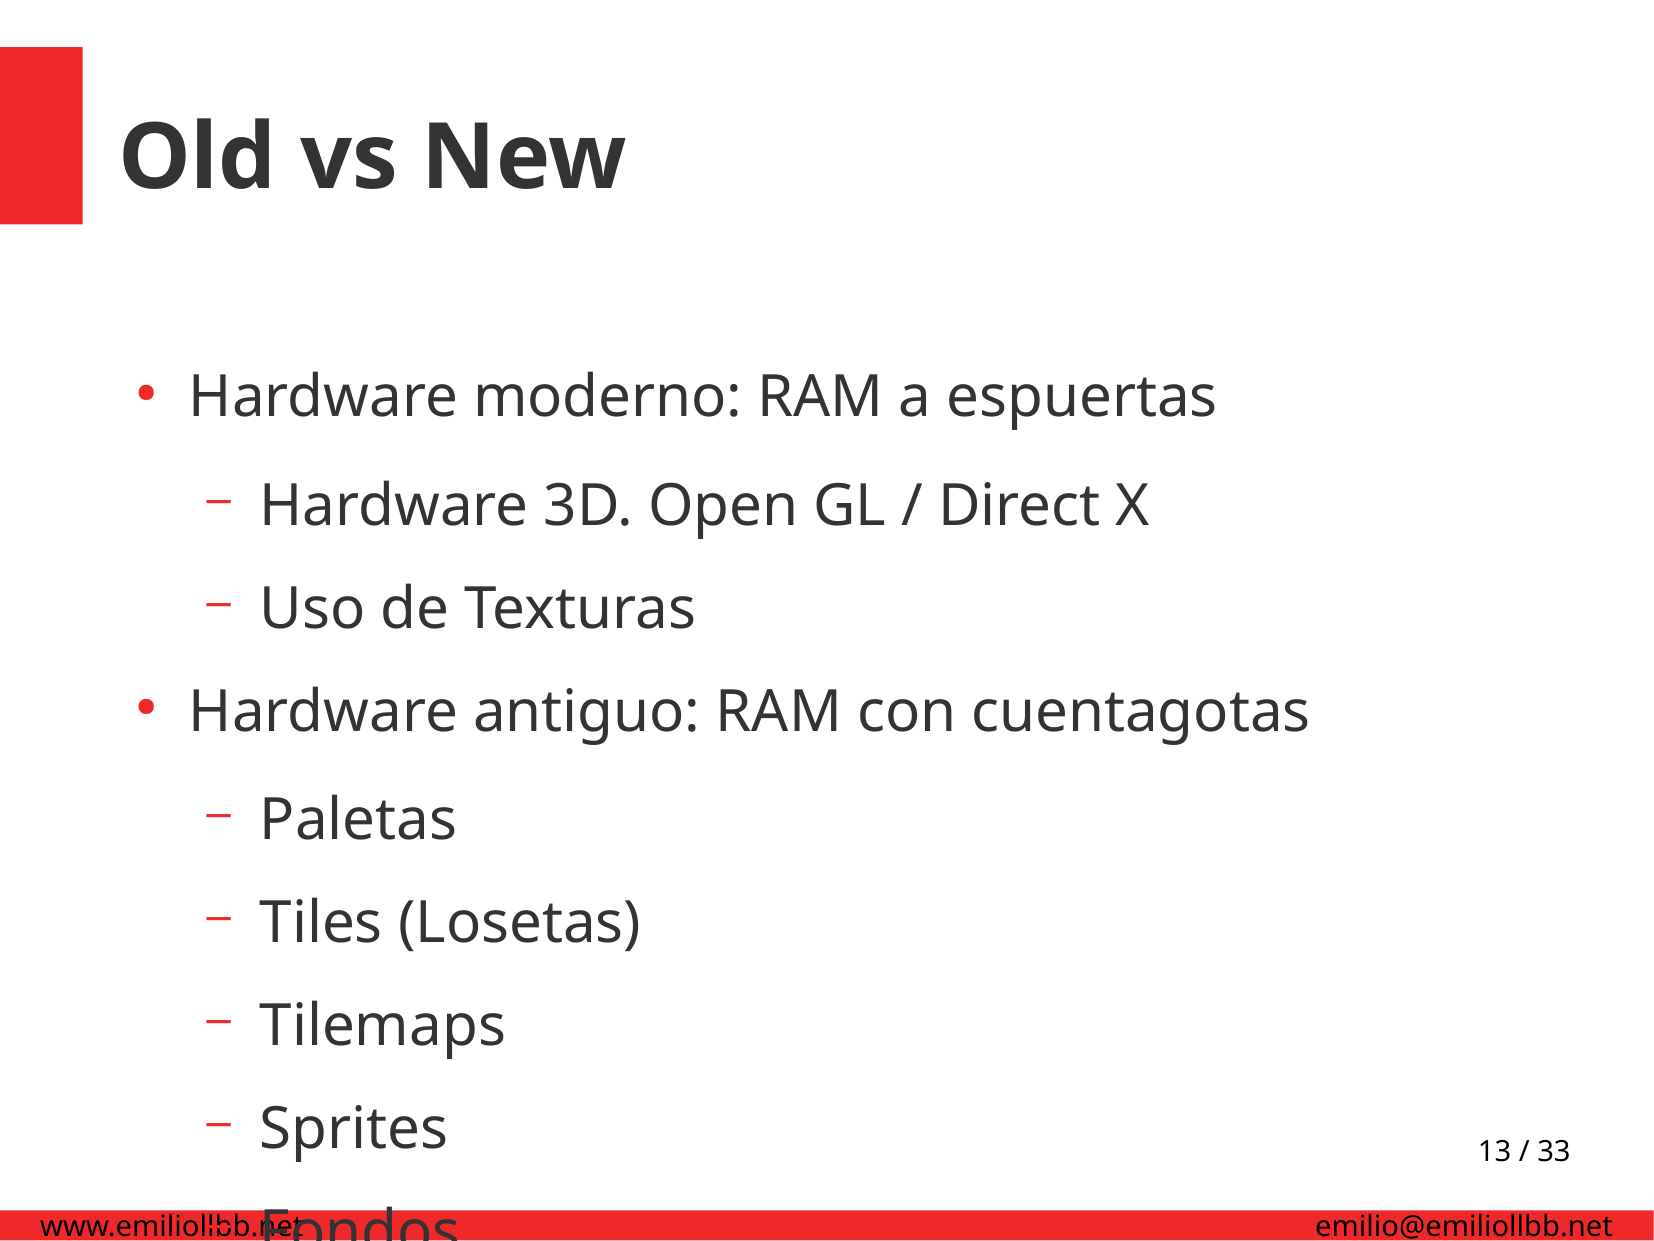

# Old vs New
Hardware moderno: RAM a espuertas
Hardware 3D. Open GL / Direct X
Uso de Texturas
Hardware antiguo: RAM con cuentagotas
Paletas
Tiles (Losetas)
Tilemaps
Sprites
Fondos
13